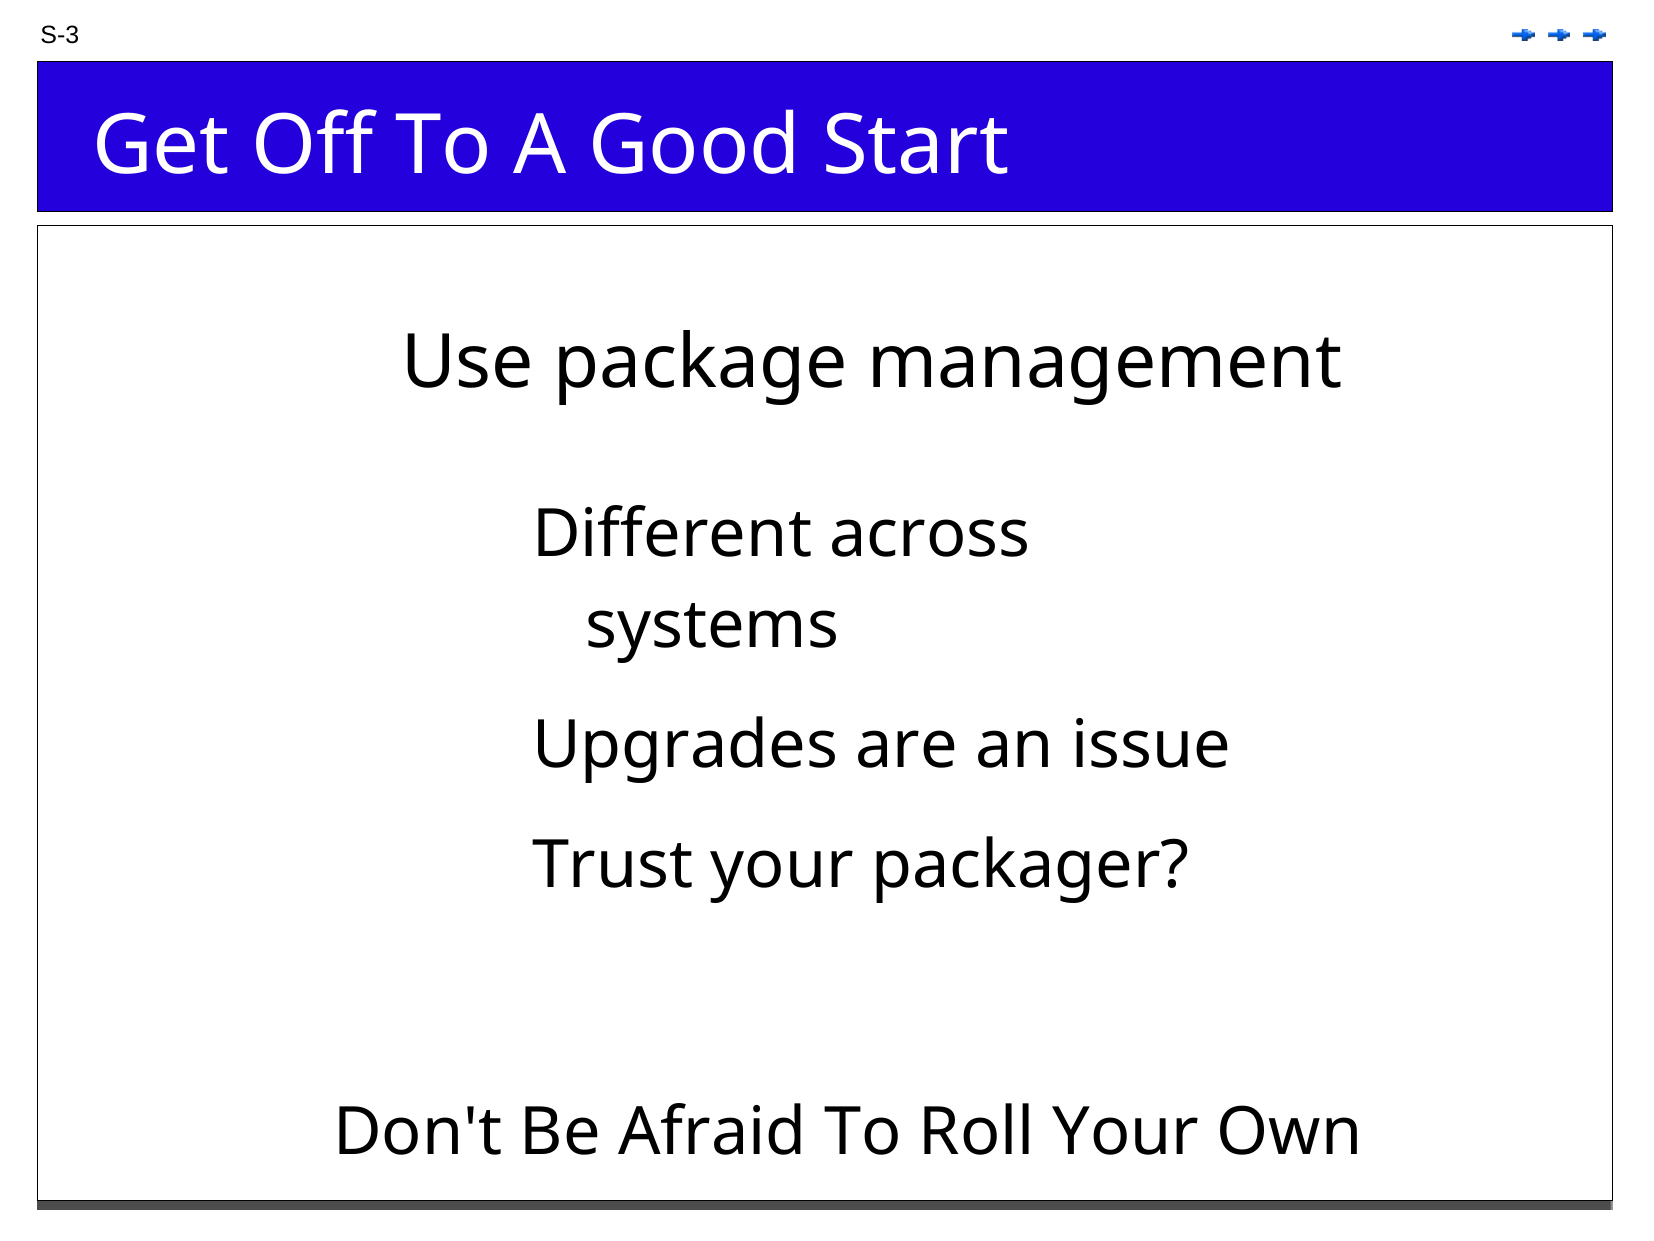

S-3
Get Off To A Good Start
Use package management
# Different across systems
Upgrades are an issue
Trust your packager?
Don't Be Afraid To Roll Your Own